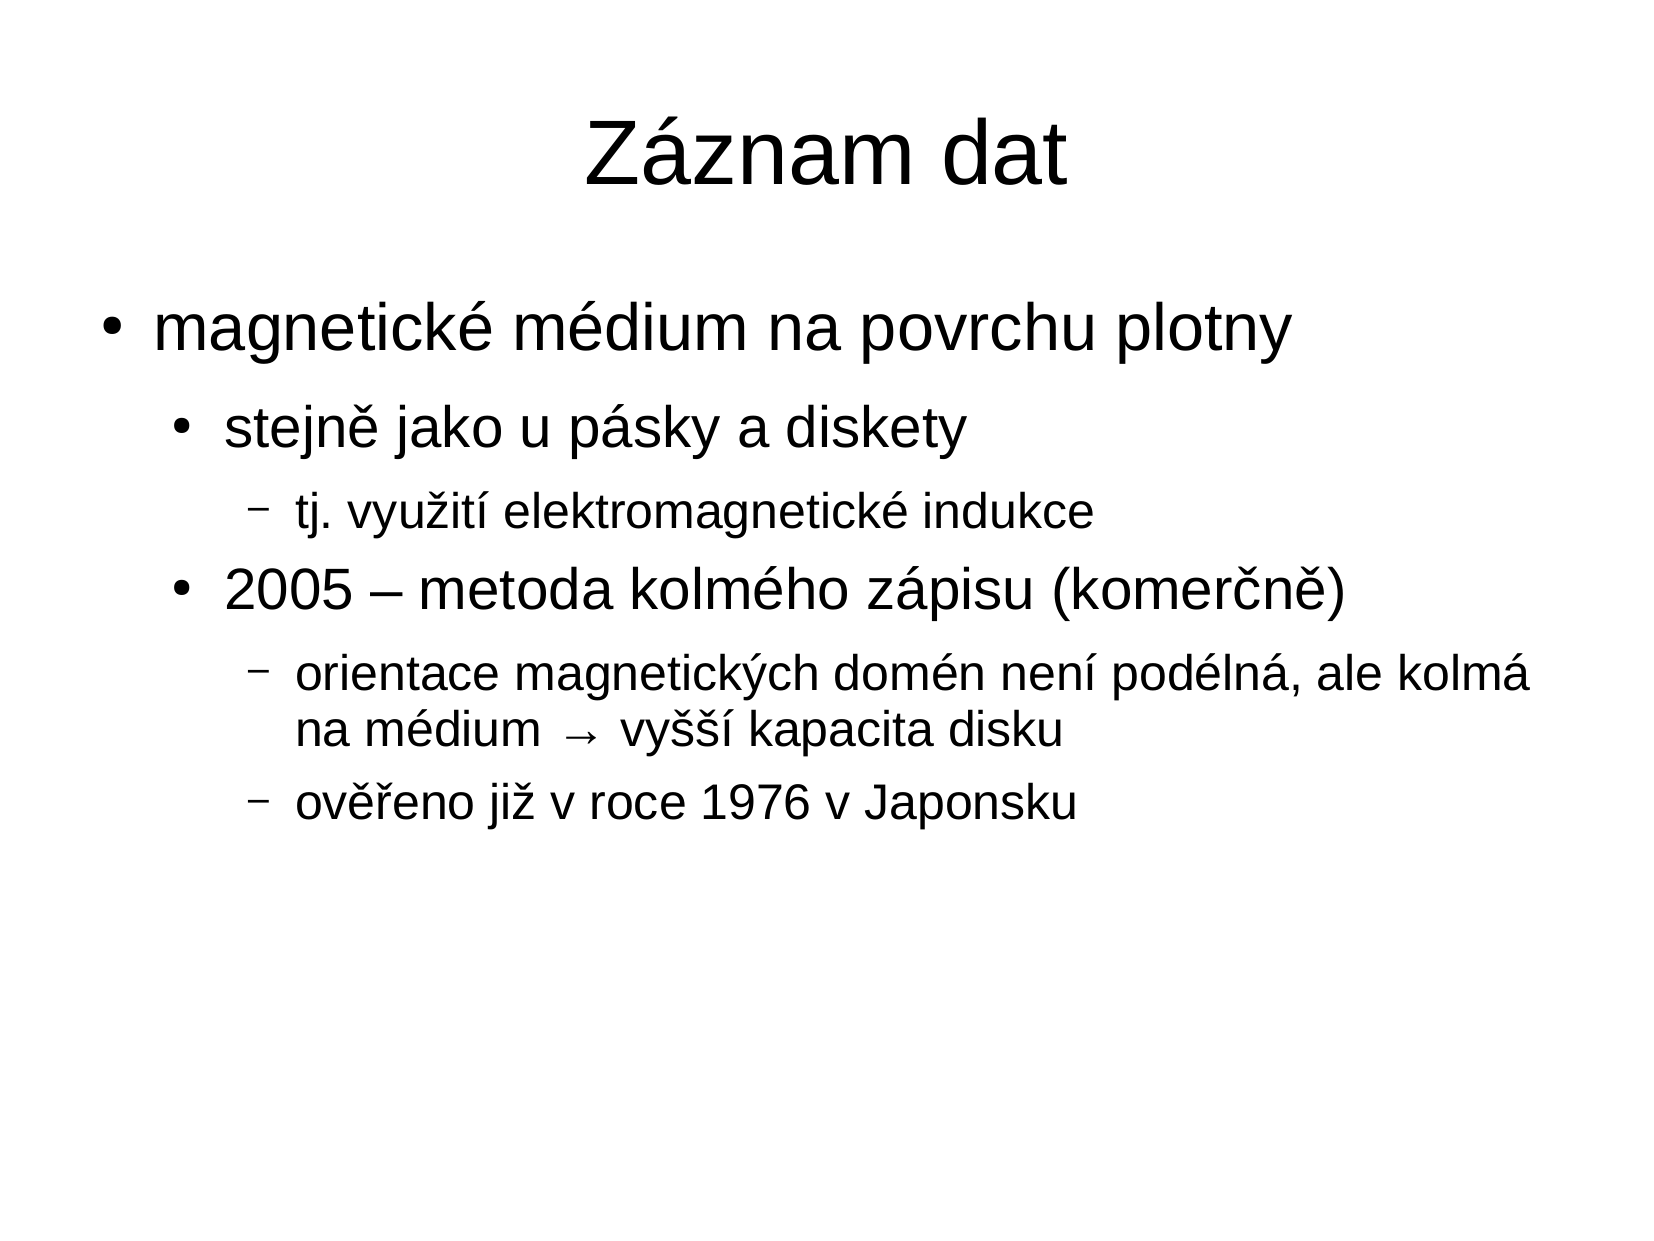

# Záznam dat
magnetické médium na povrchu plotny
stejně jako u pásky a diskety
tj. využití elektromagnetické indukce
2005 – metoda kolmého zápisu (komerčně)
orientace magnetických domén není podélná, ale kolmá na médium → vyšší kapacita disku
ověřeno již v roce 1976 v Japonsku